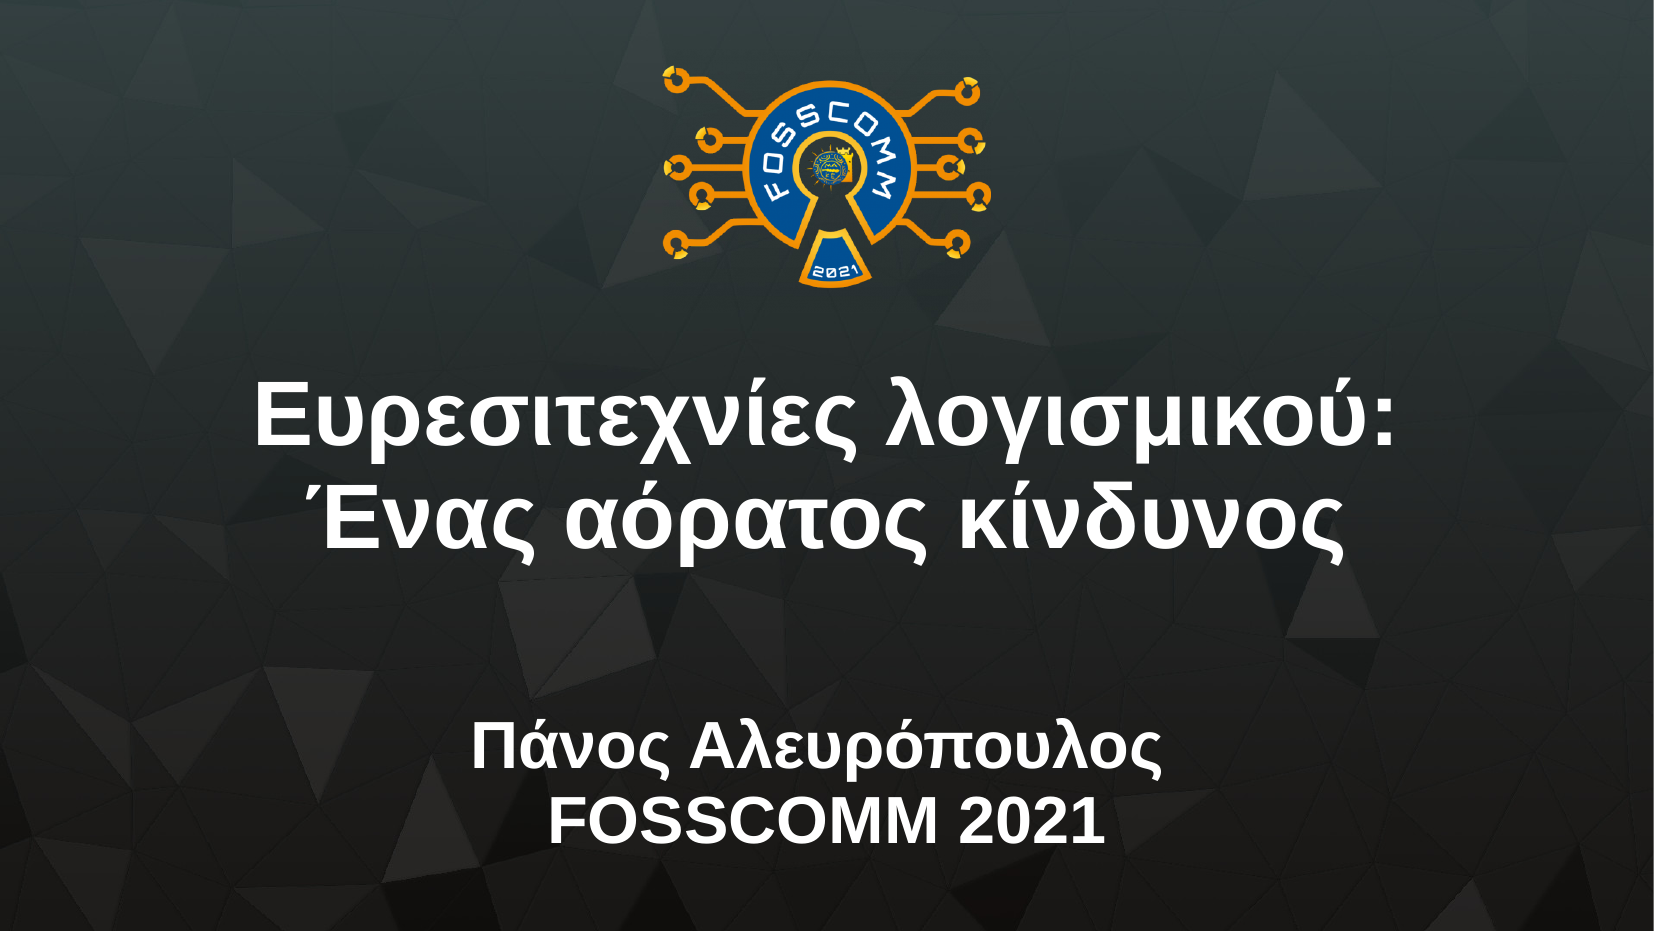

# Ευρεσιτεχνίες λογισμικού: Ένας αόρατος κίνδυνος
Πάνος Αλευρόπουλος
FOSSCOMM 2021